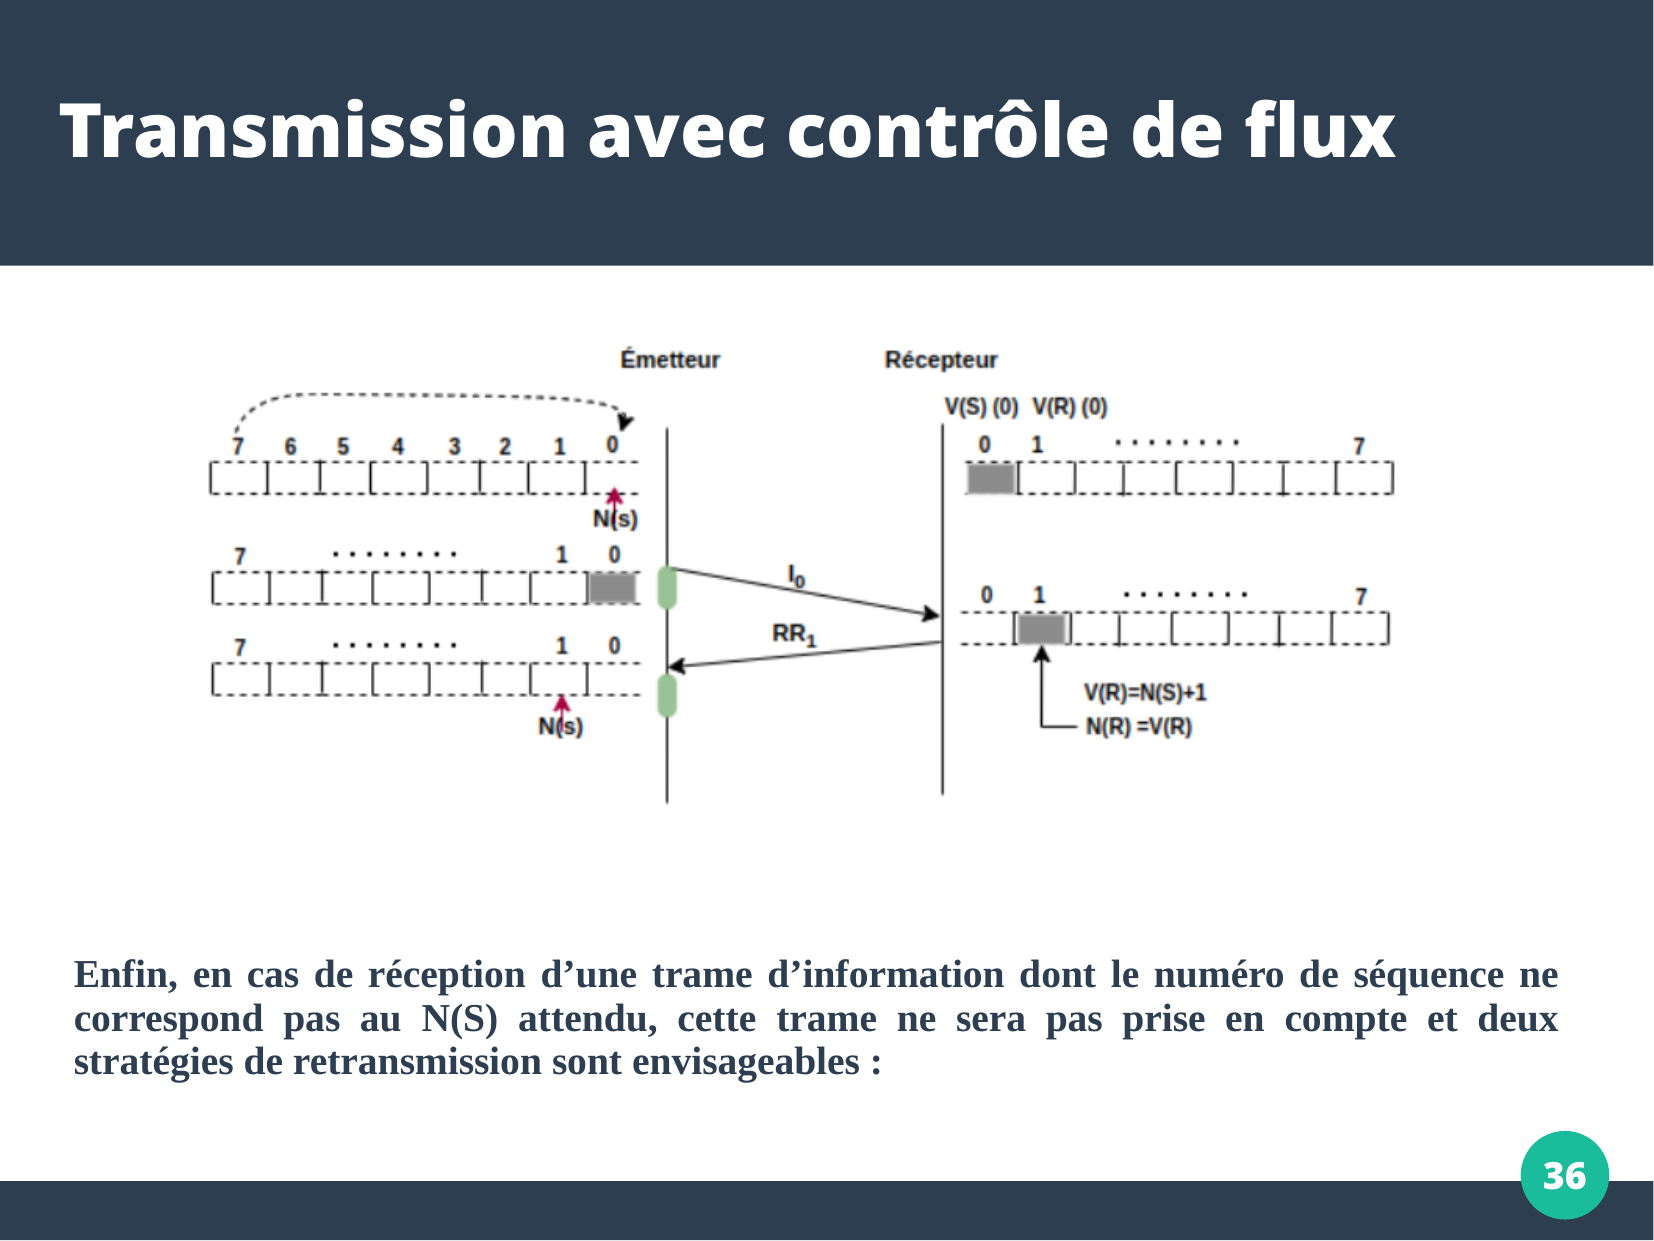

# Transmission avec contrôle de flux
Enfin, en cas de réception d’une trame d’information dont le numéro de séquence ne correspond pas au N(S) attendu, cette trame ne sera pas prise en compte et deux stratégies de retransmission sont envisageables :
36